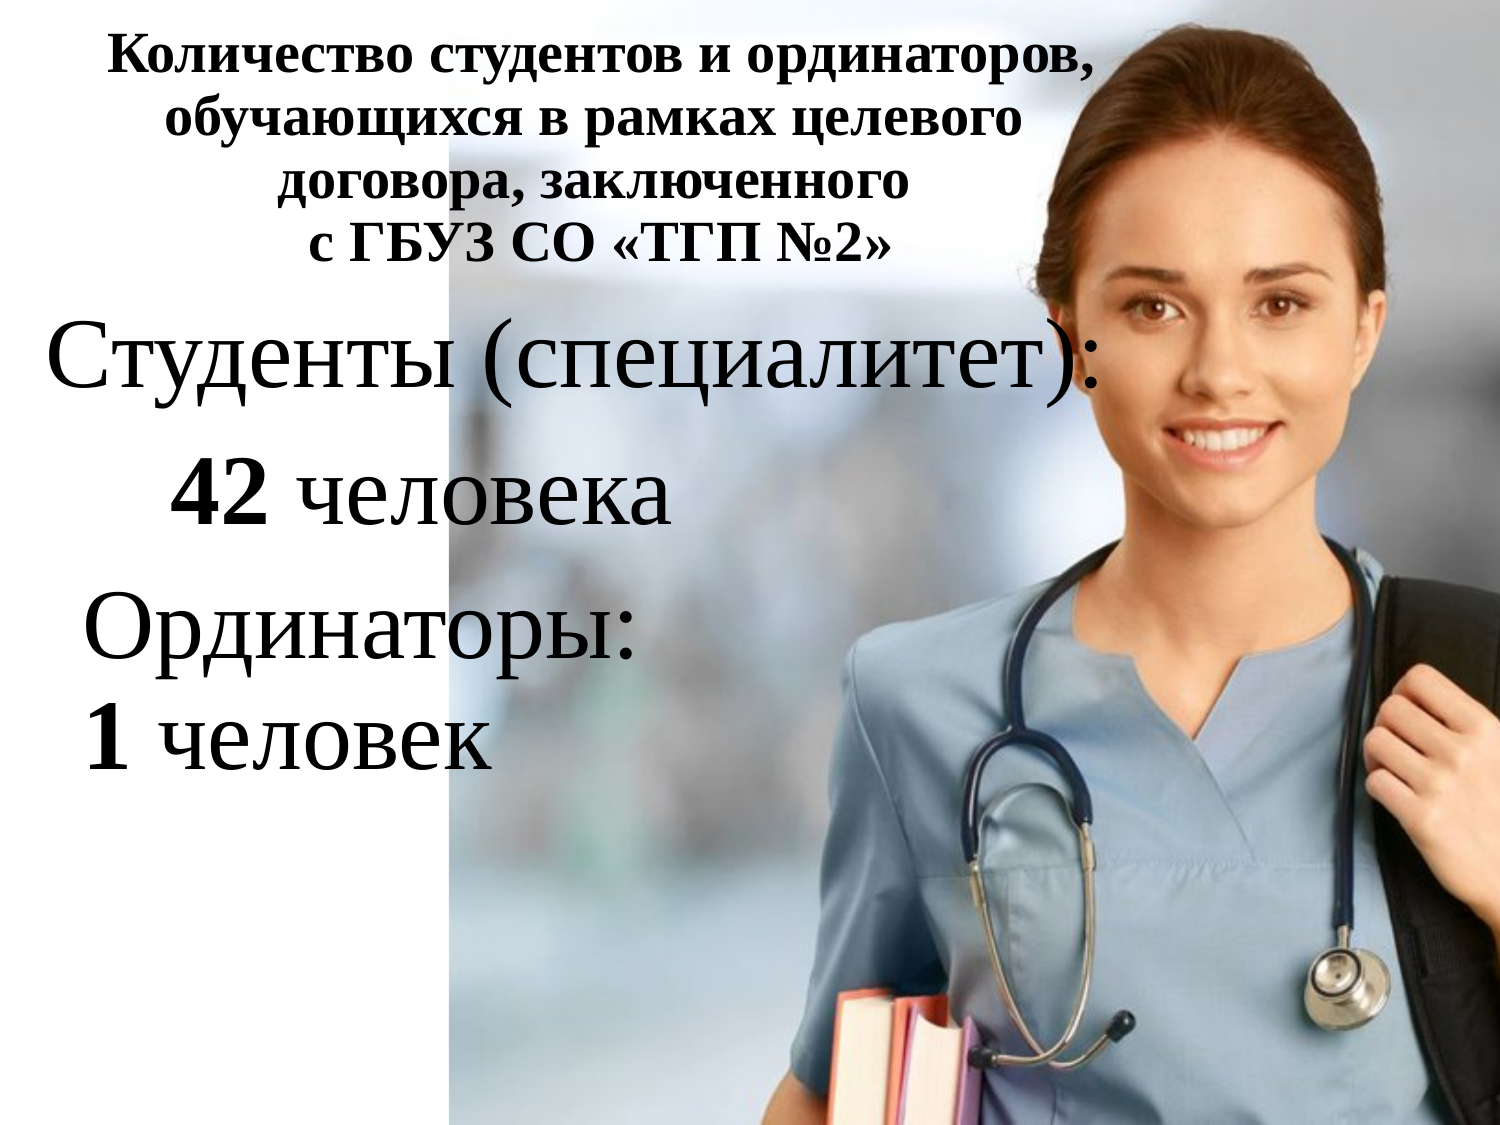

# Количество студентов и ординаторов, обучающихся в рамках целевого договора, заключенного с ГБУЗ СО «ТГП №2»
Студенты (специалитет):
 42 человека
Ординаторы: 1 человек